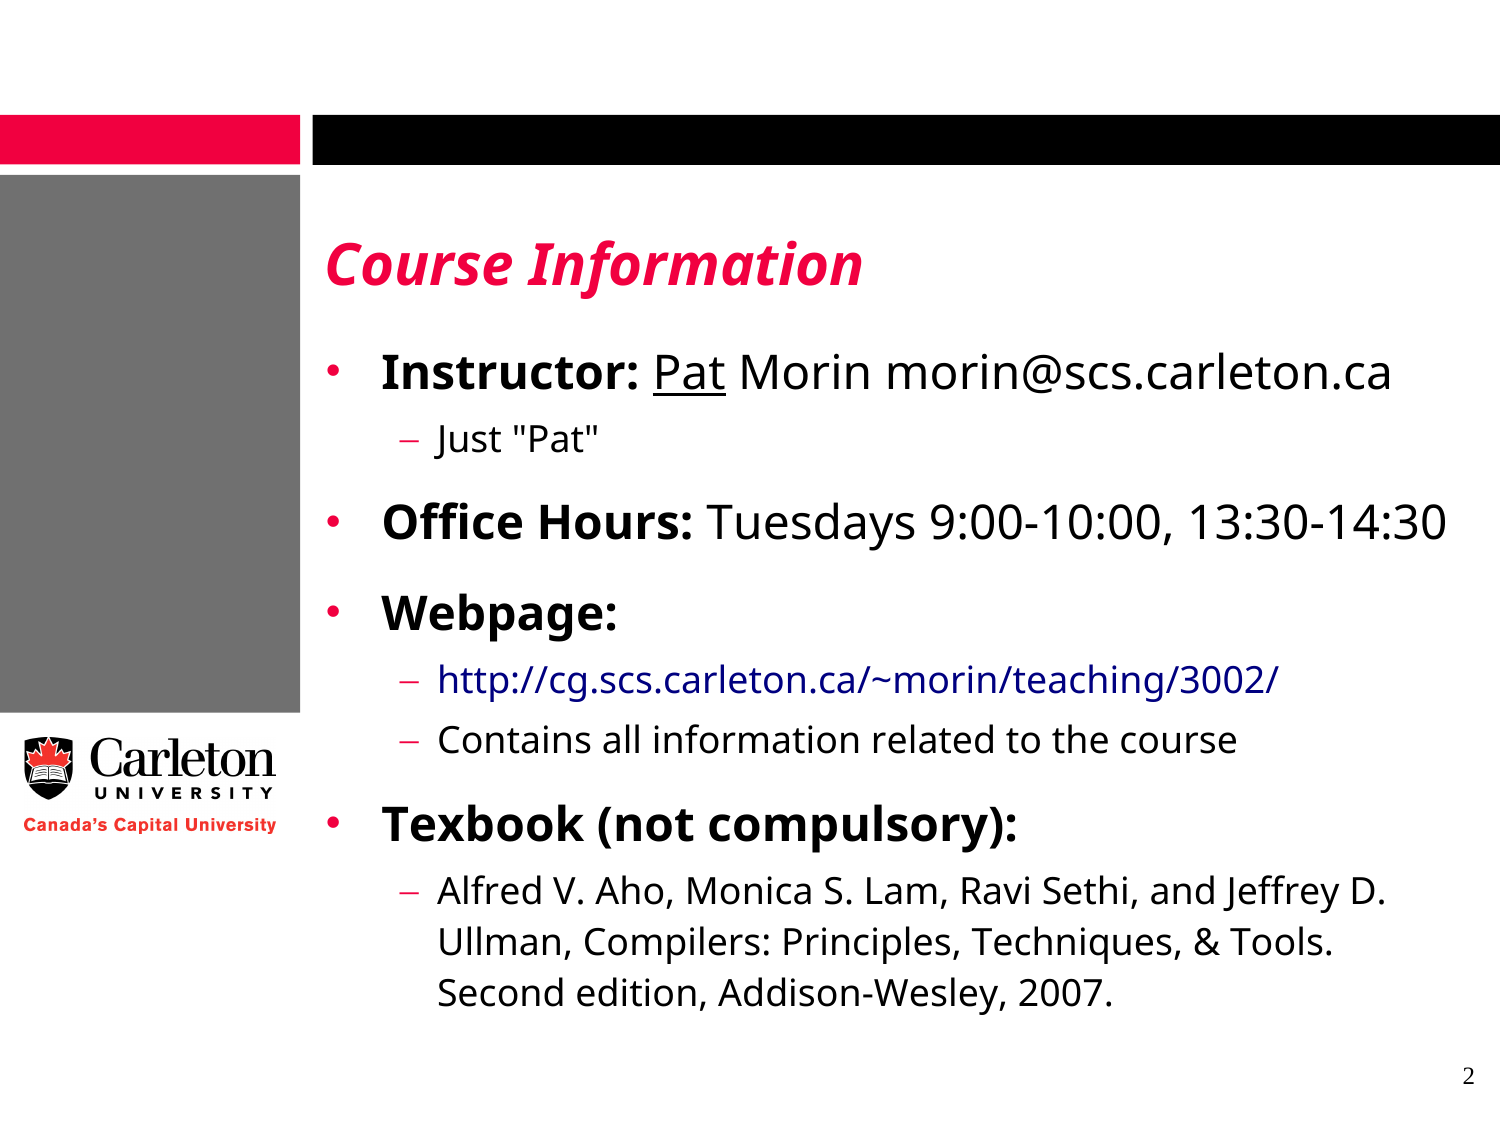

# Course Information
Instructor: Pat Morin morin@scs.carleton.ca
Just "Pat"
Office Hours: Tuesdays 9:00-10:00, 13:30-14:30
Webpage:
http://cg.scs.carleton.ca/~morin/teaching/3002/
Contains all information related to the course
Texbook (not compulsory):
Alfred V. Aho, Monica S. Lam, Ravi Sethi, and Jeffrey D. Ullman, Compilers: Principles, Techniques, & Tools. Second edition, Addison-Wesley, 2007.
2